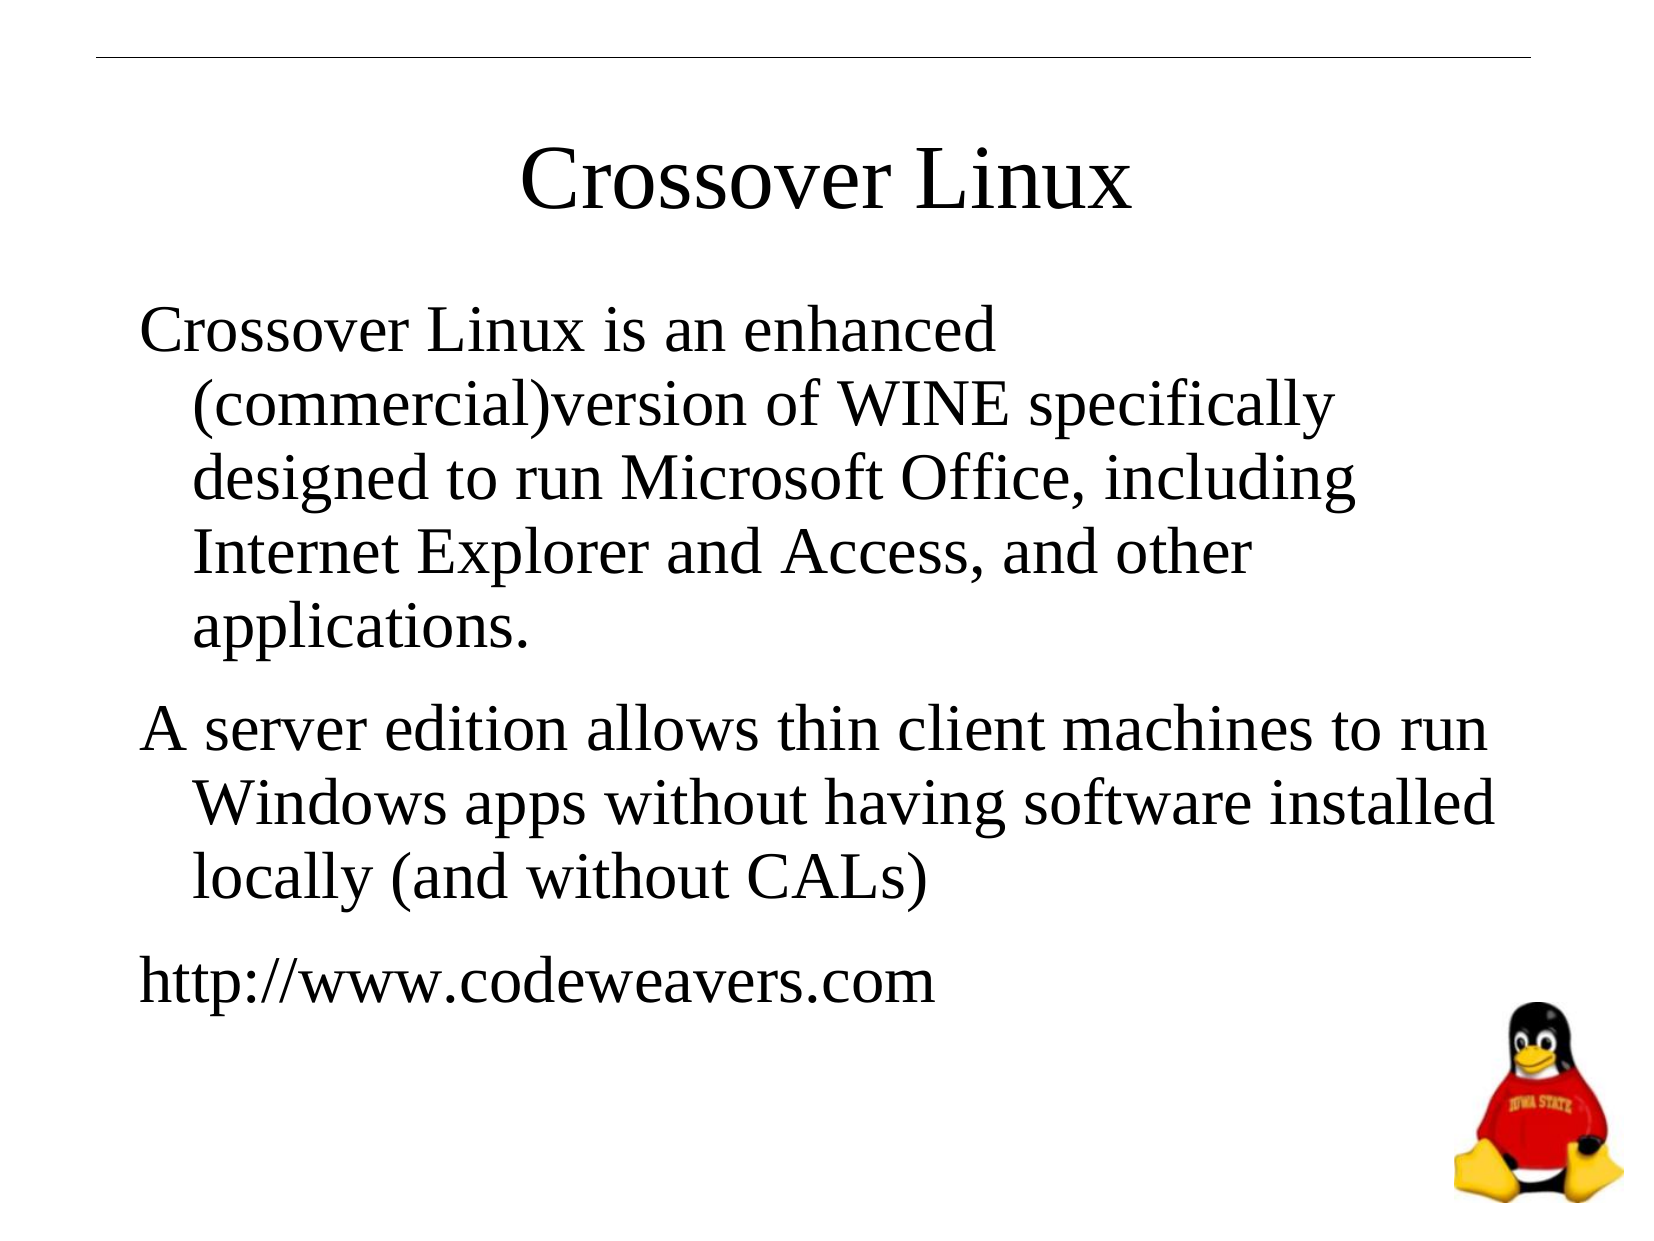

# Crossover Linux
Crossover Linux is an enhanced (commercial)version of WINE specifically designed to run Microsoft Office, including Internet Explorer and Access, and other applications.
A server edition allows thin client machines to run Windows apps without having software installed locally (and without CALs)
http://www.codeweavers.com